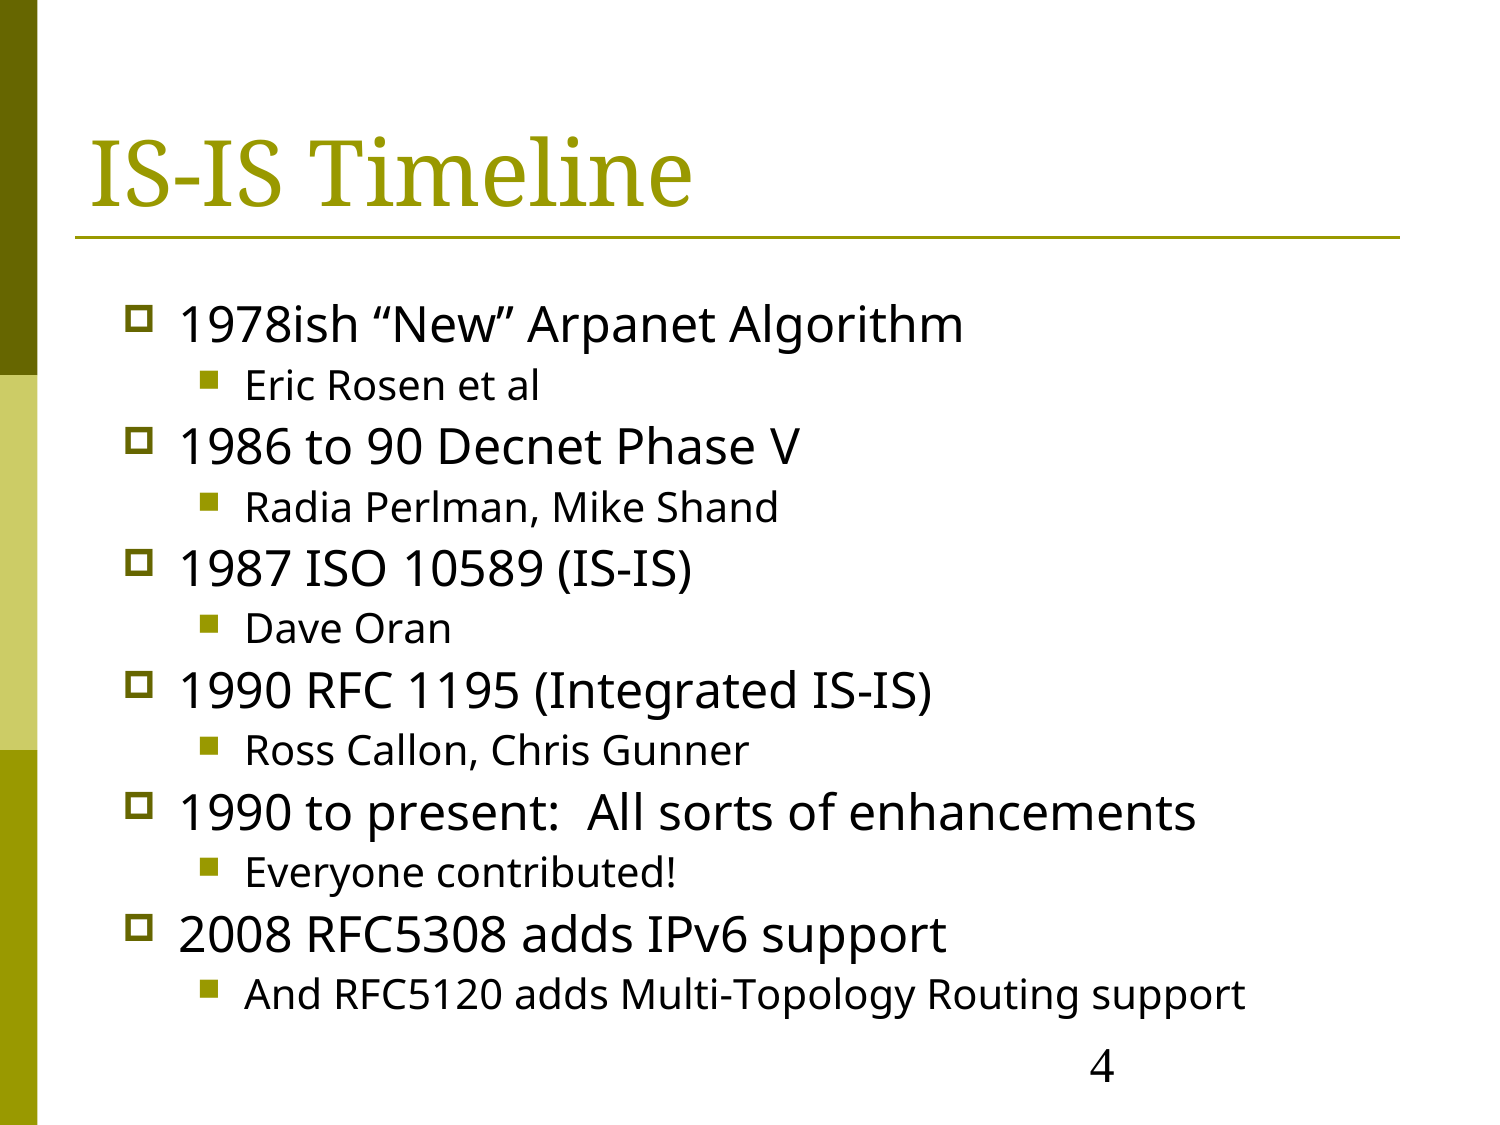

# IS-IS Timeline
1978ish “New” Arpanet Algorithm
Eric Rosen et al
1986 to 90 Decnet Phase V
Radia Perlman, Mike Shand
1987 ISO 10589 (IS-IS)
Dave Oran
1990 RFC 1195 (Integrated IS-IS)
Ross Callon, Chris Gunner
1990 to present: All sorts of enhancements
Everyone contributed!
2008 RFC5308 adds IPv6 support
And RFC5120 adds Multi-Topology Routing support
4